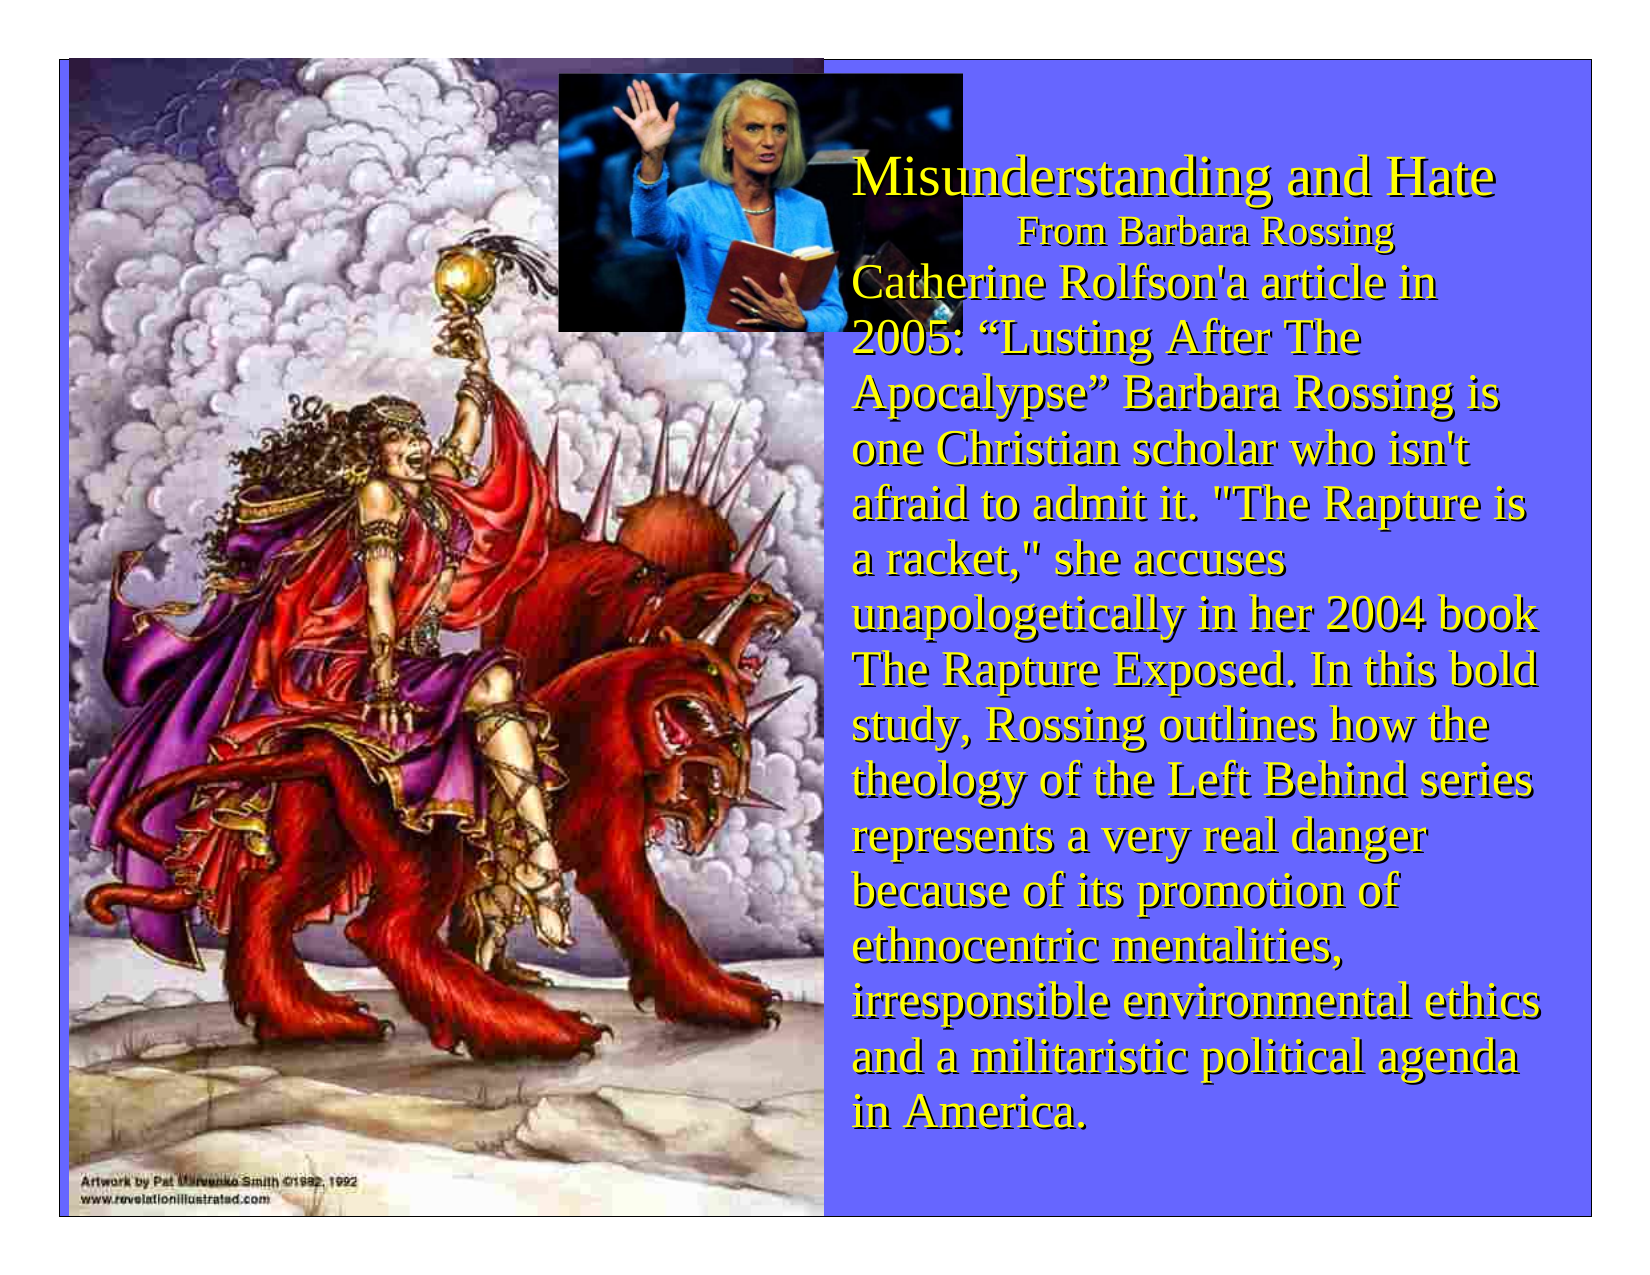

Misunderstanding and Hate
From Barbara Rossing
Catherine Rolfson'a article in 2005: “Lusting After The Apocalypse” Barbara Rossing is one Christian scholar who isn't afraid to admit it. "The Rapture is a racket," she accuses unapologetically in her 2004 book The Rapture Exposed. In this bold study, Rossing outlines how the theology of the Left Behind series represents a very real danger because of its promotion of ethnocentric mentalities, irresponsible environmental ethics and a militaristic political agenda in America.